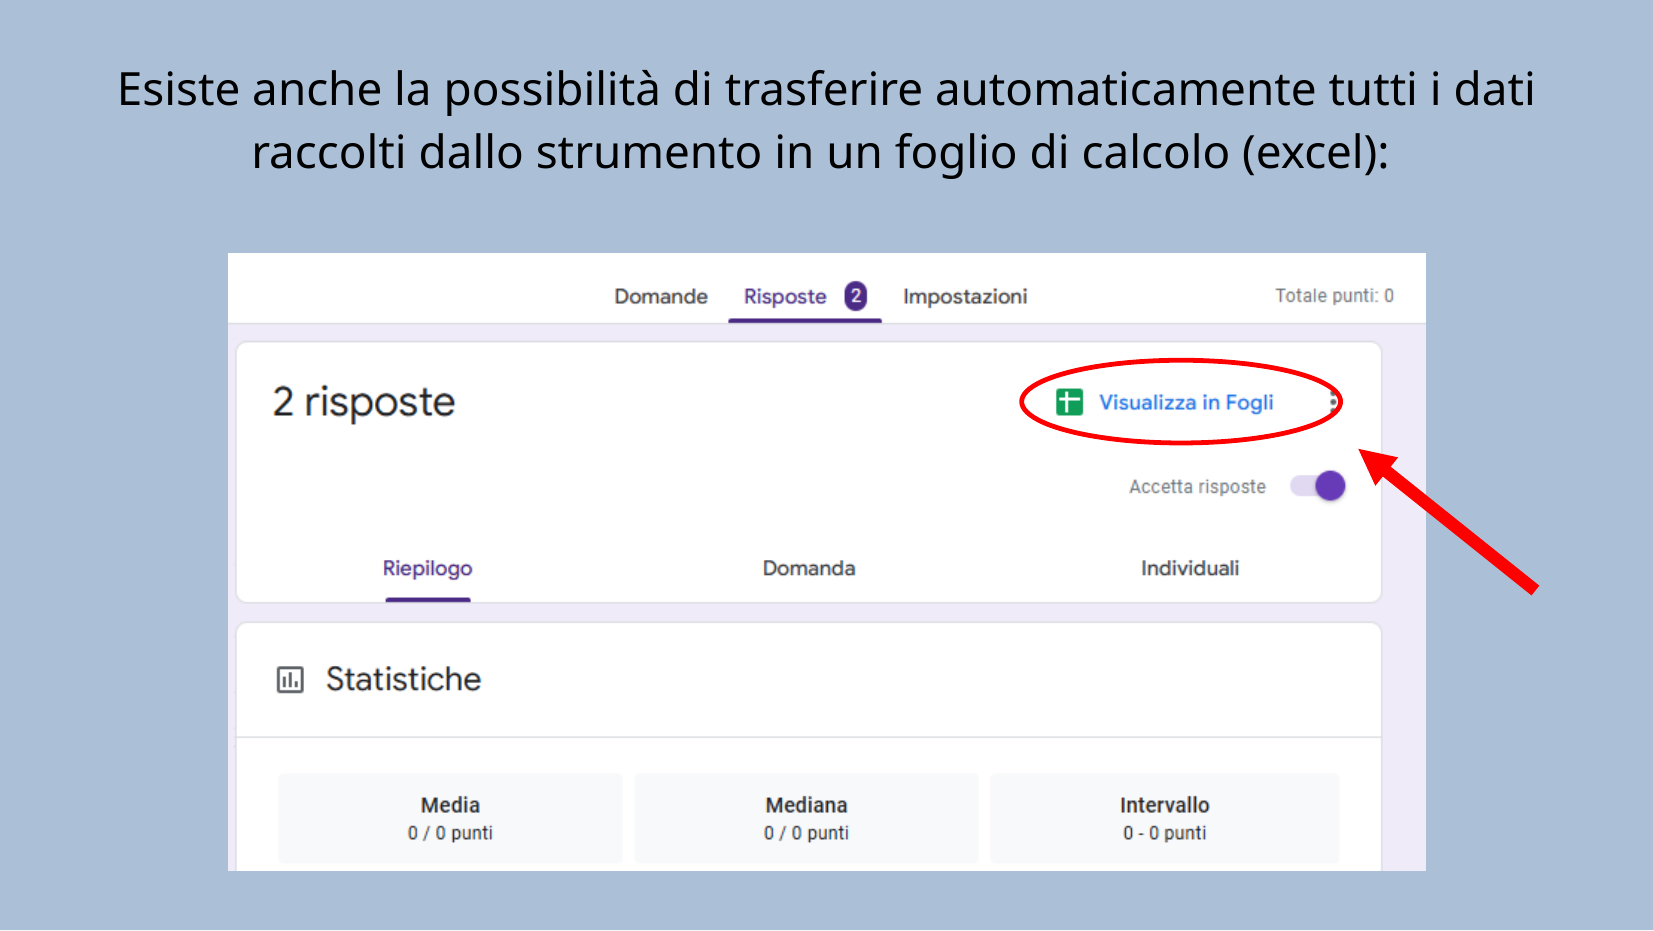

# Esiste anche la possibilità di trasferire automaticamente tutti i dati raccolti dallo strumento in un foglio di calcolo (excel):